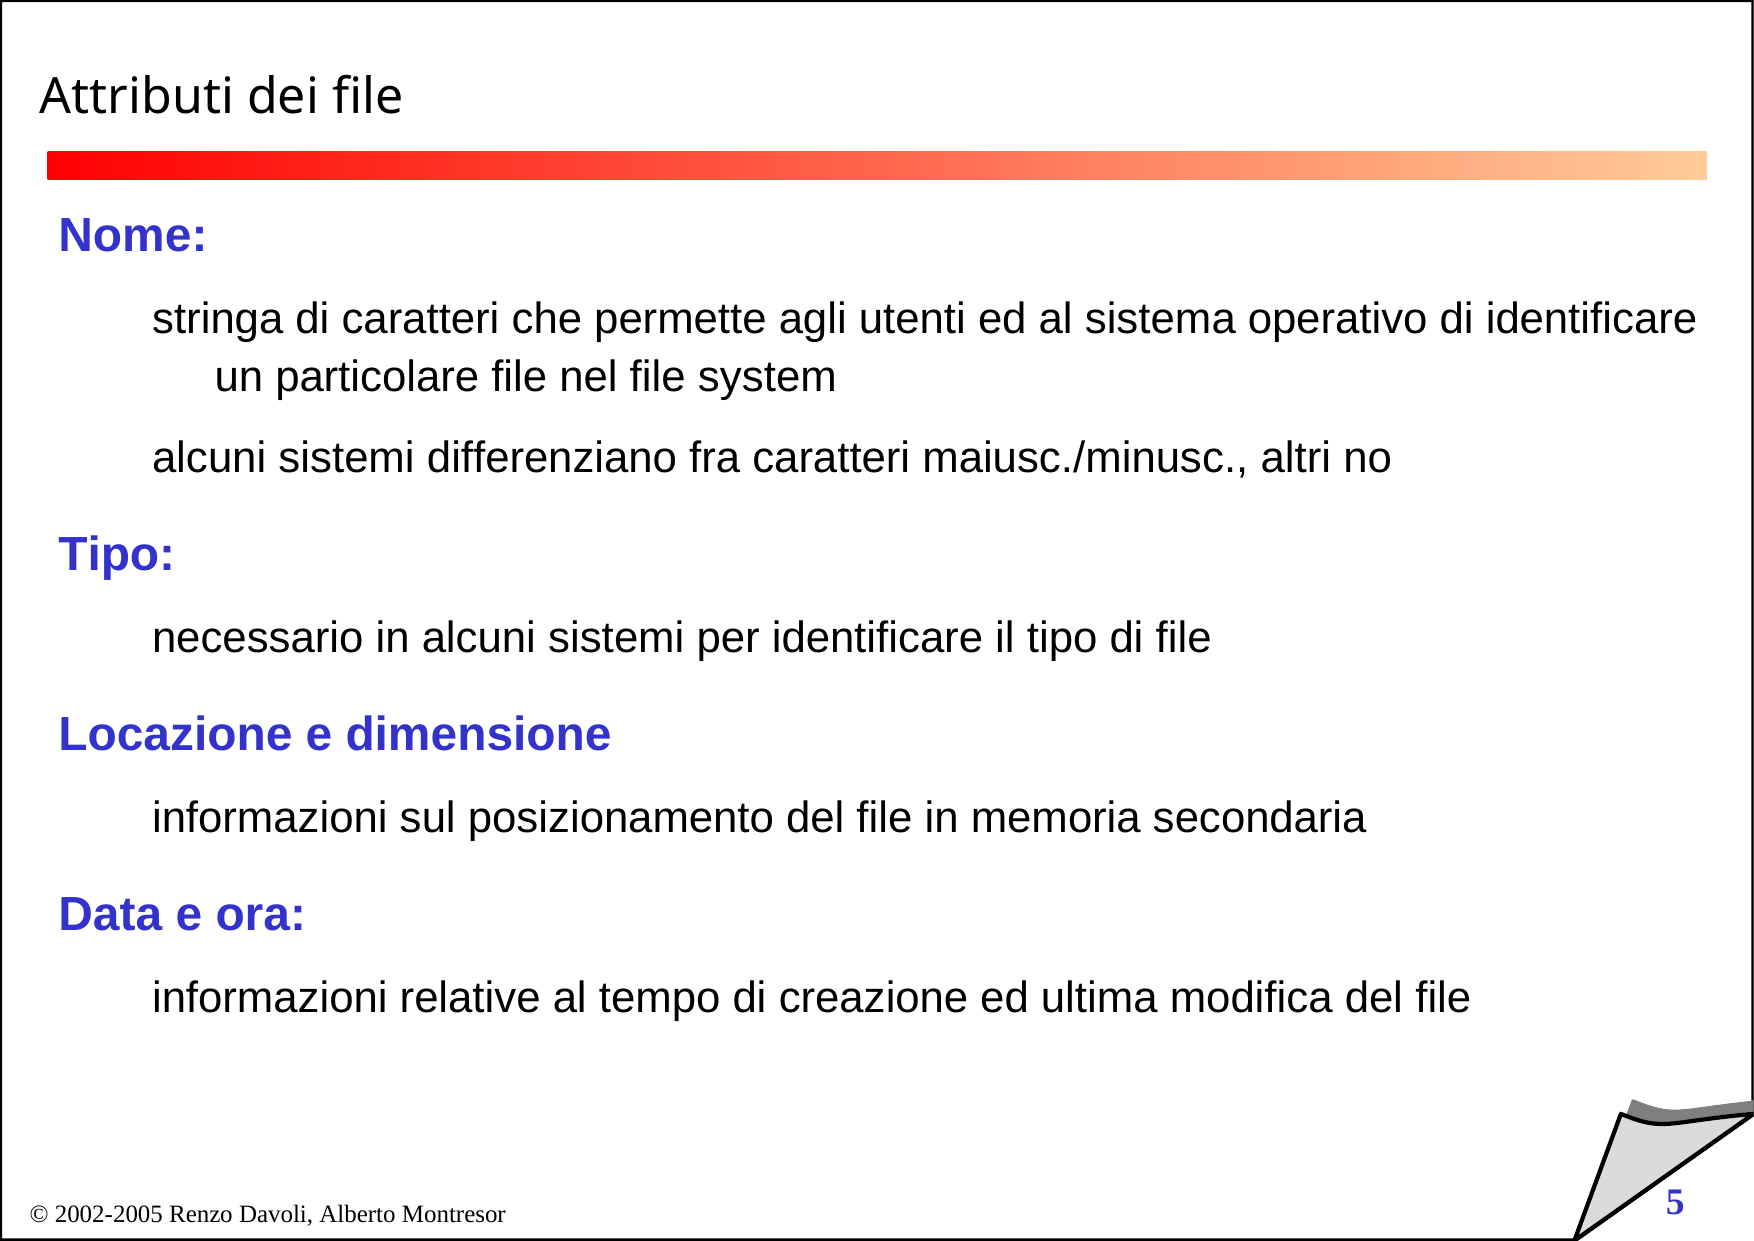

# Attributi dei file
Nome:
stringa di caratteri che permette agli utenti ed al sistema operativo di identificare un particolare file nel file system
alcuni sistemi differenziano fra caratteri maiusc./minusc., altri no
Tipo:
necessario in alcuni sistemi per identificare il tipo di file
Locazione e dimensione
informazioni sul posizionamento del file in memoria secondaria
Data e ora:
informazioni relative al tempo di creazione ed ultima modifica del file